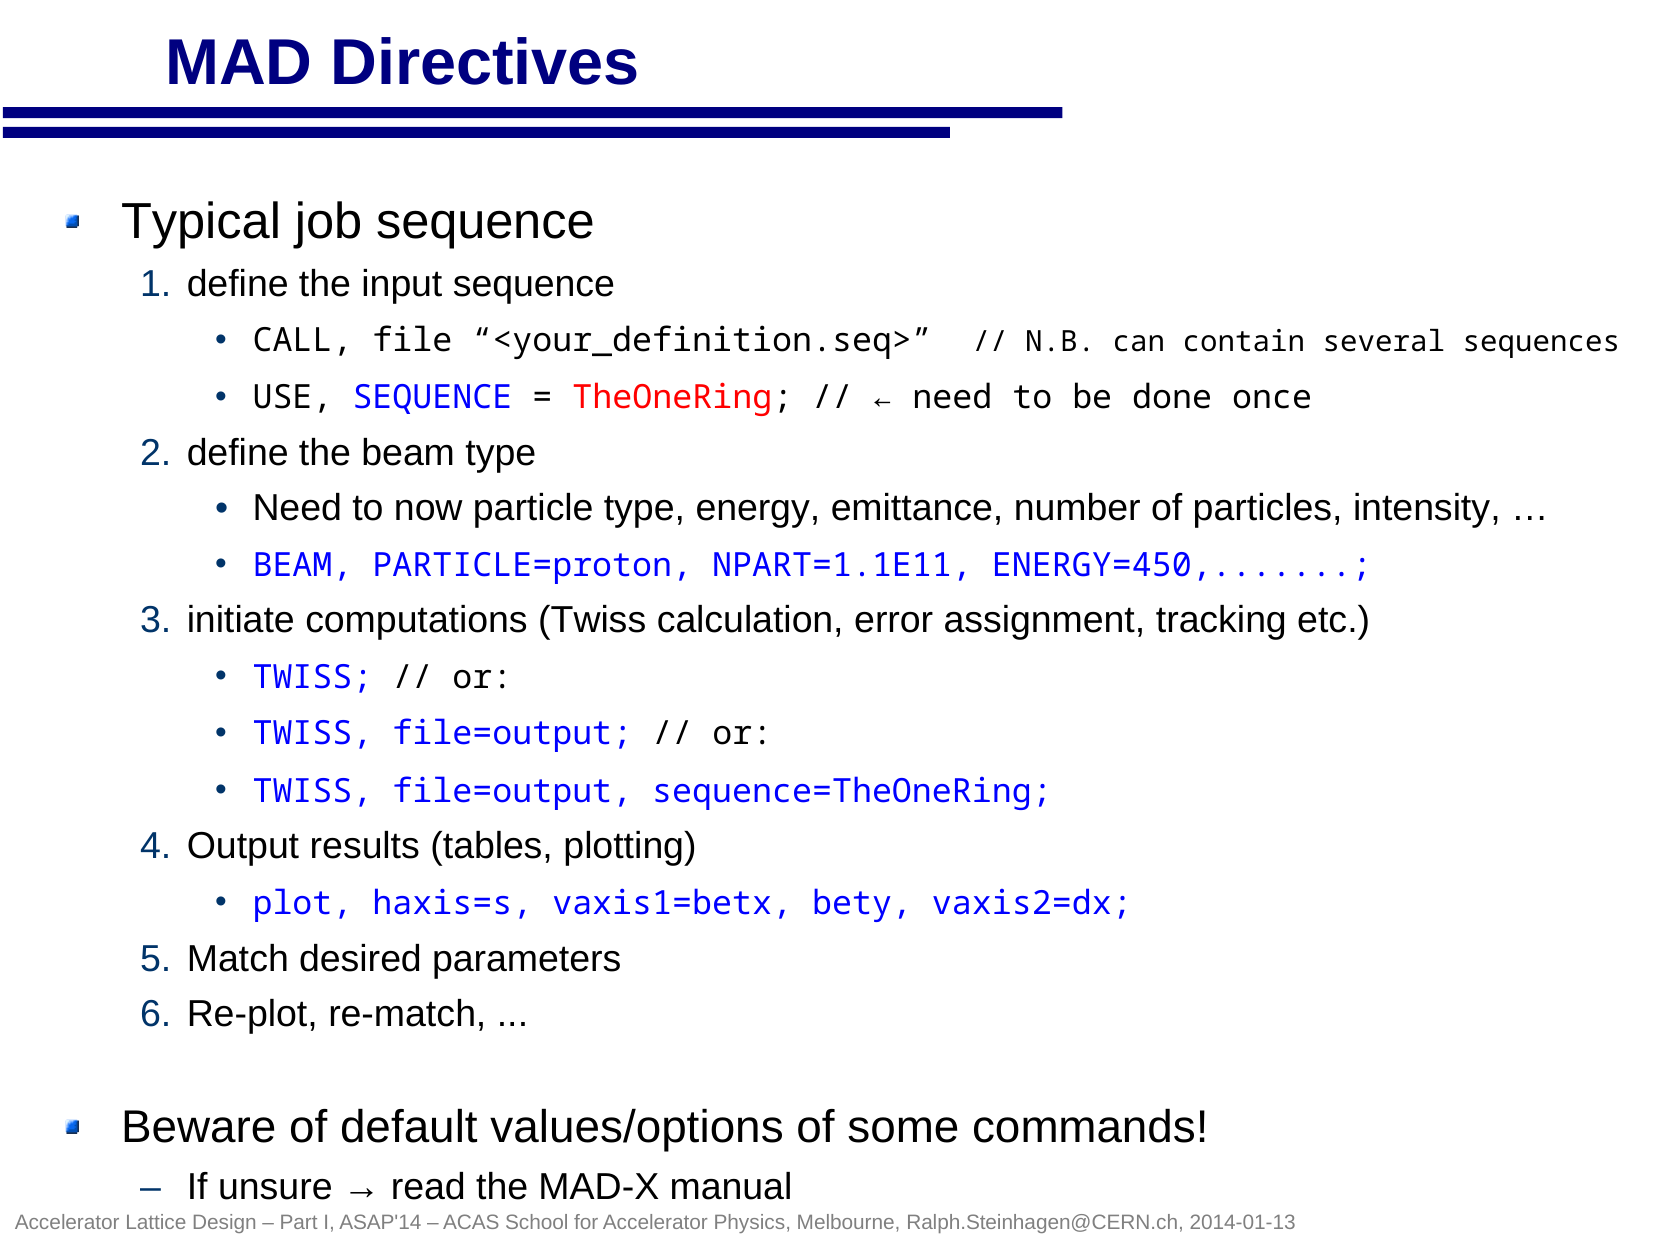

# MAD Directives
Typical job sequence
define the input sequence
CALL, file “<your_definition.seq>” // N.B. can contain several sequences
USE, SEQUENCE = TheOneRing; // ← need to be done once
define the beam type
Need to now particle type, energy, emittance, number of particles, intensity, …
BEAM, PARTICLE=proton, NPART=1.1E11, ENERGY=450,.......;
initiate computations (Twiss calculation, error assignment, tracking etc.)
TWISS; // or:
TWISS, file=output; // or:
TWISS, file=output, sequence=TheOneRing;
Output results (tables, plotting)
plot, haxis=s, vaxis1=betx, bety, vaxis2=dx;
Match desired parameters
Re-plot, re-match, ...
Beware of default values/options of some commands!
If unsure → read the MAD-X manual